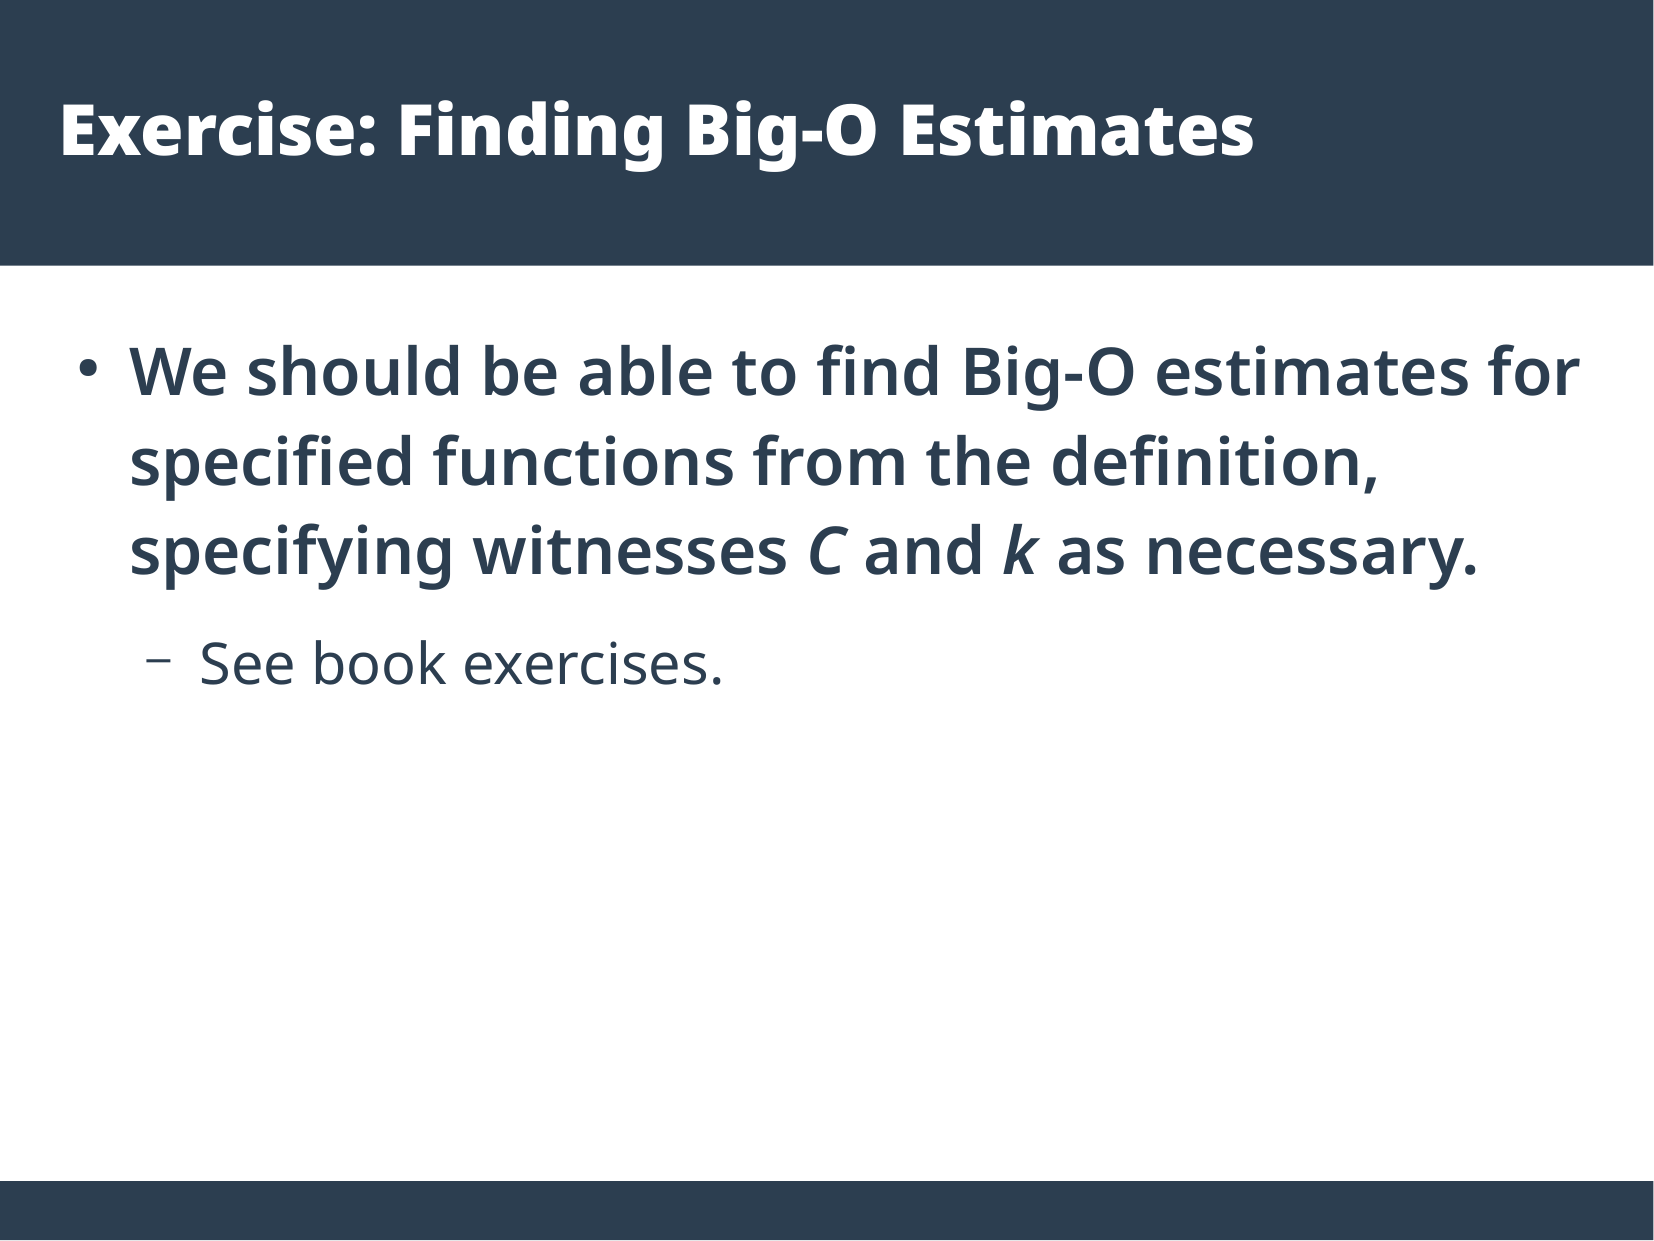

# Exercise: Finding Big-O Estimates
We should be able to find Big-O estimates for specified functions from the definition, specifying witnesses C and k as necessary.
See book exercises.